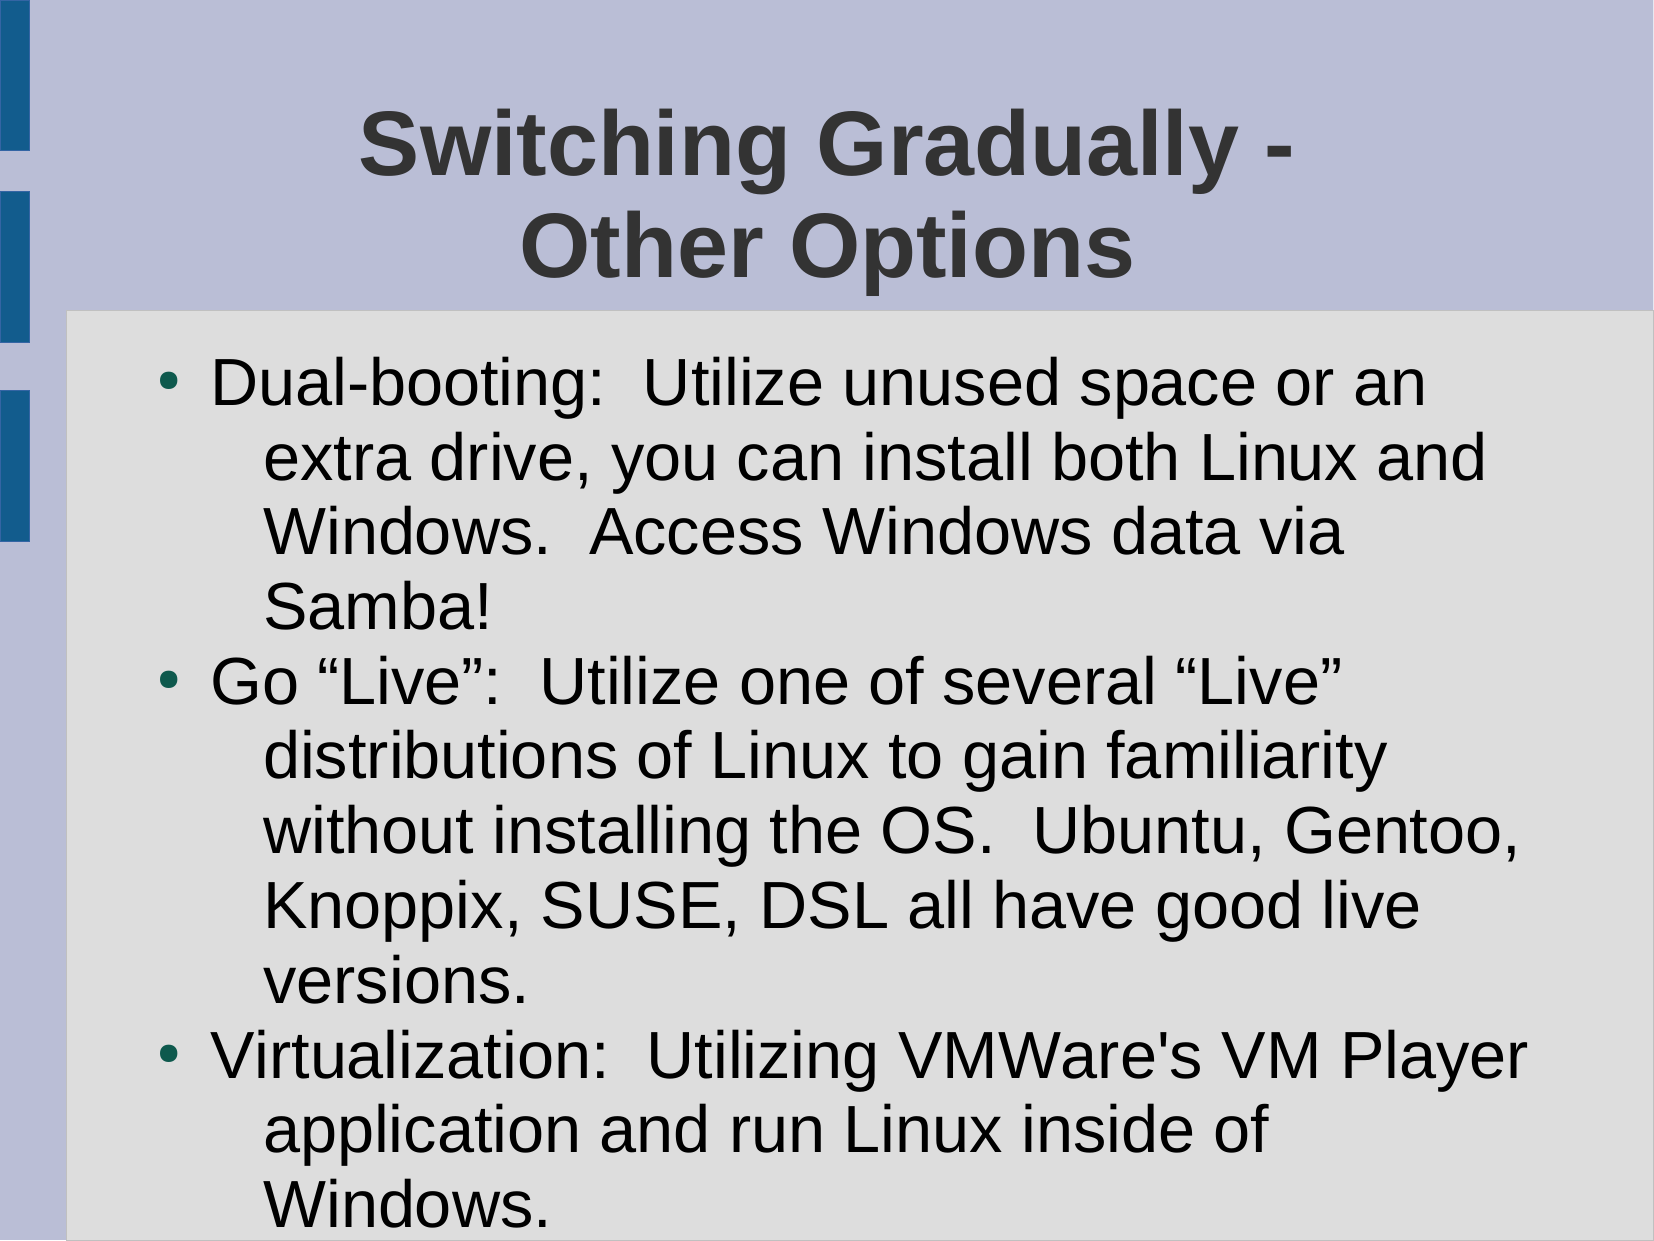

# Switching Gradually - Other Options
Dual-booting: Utilize unused space or an extra drive, you can install both Linux and Windows. Access Windows data via Samba!
Go “Live”: Utilize one of several “Live” distributions of Linux to gain familiarity without installing the OS. Ubuntu, Gentoo, Knoppix, SUSE, DSL all have good live versions.
Virtualization: Utilizing VMWare's VM Player application and run Linux inside of Windows.